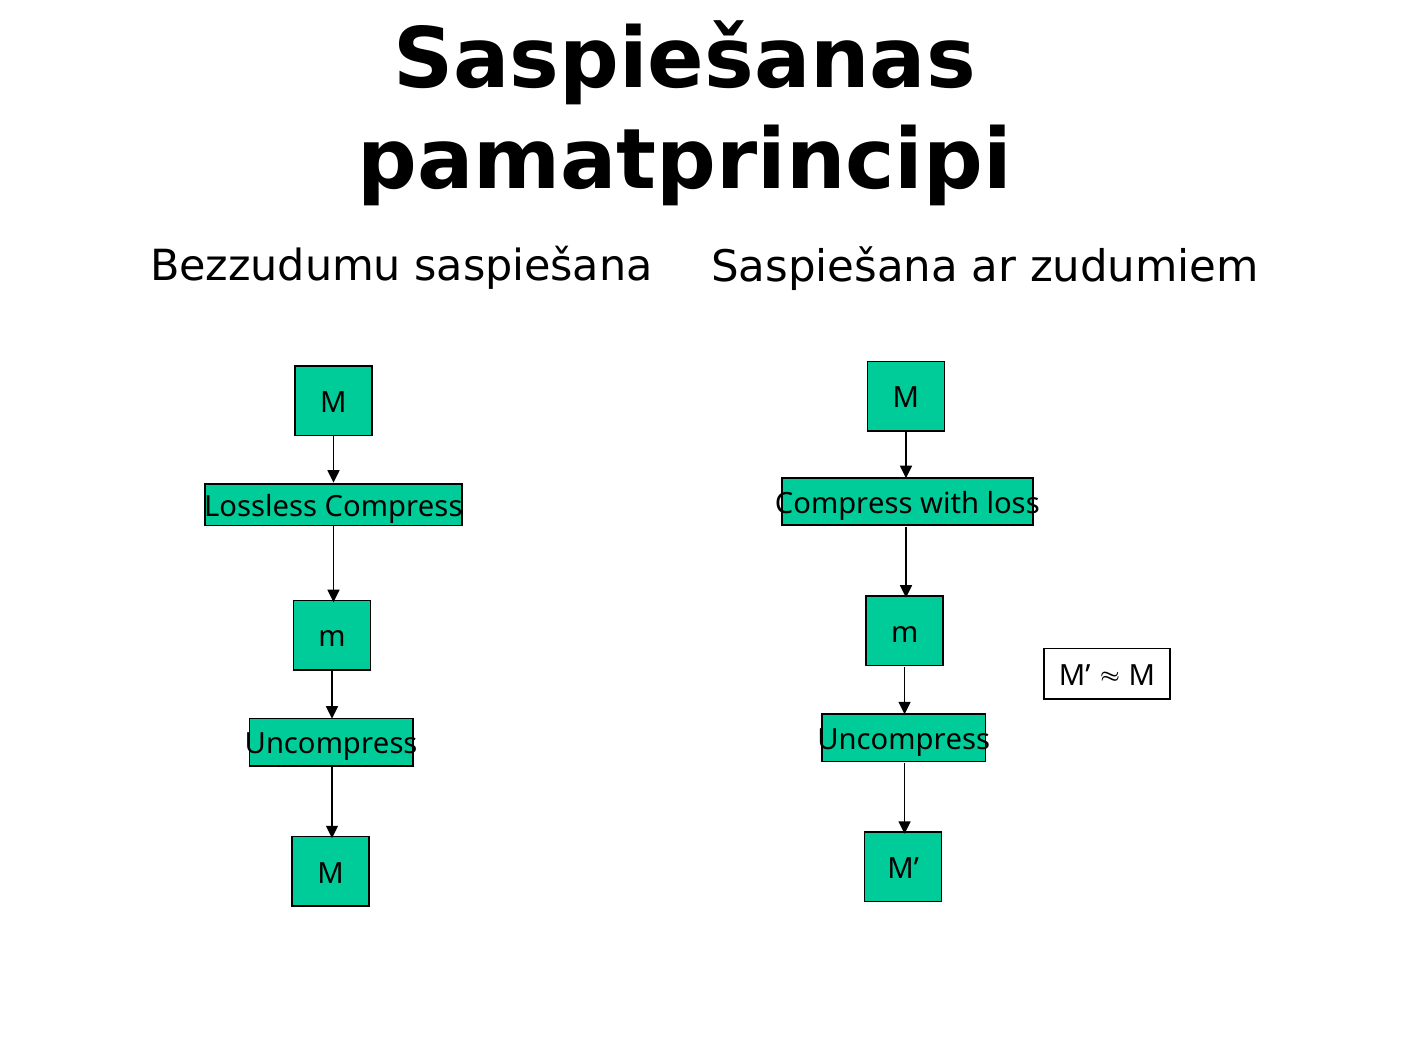

# Saspiešanas pamatprincipi
Bezzudumu saspiešana
Saspiešana ar zudumiem
M
M
Compress with loss
Lossless Compress
m
m
M’  M
Uncompress
Uncompress
M’
M